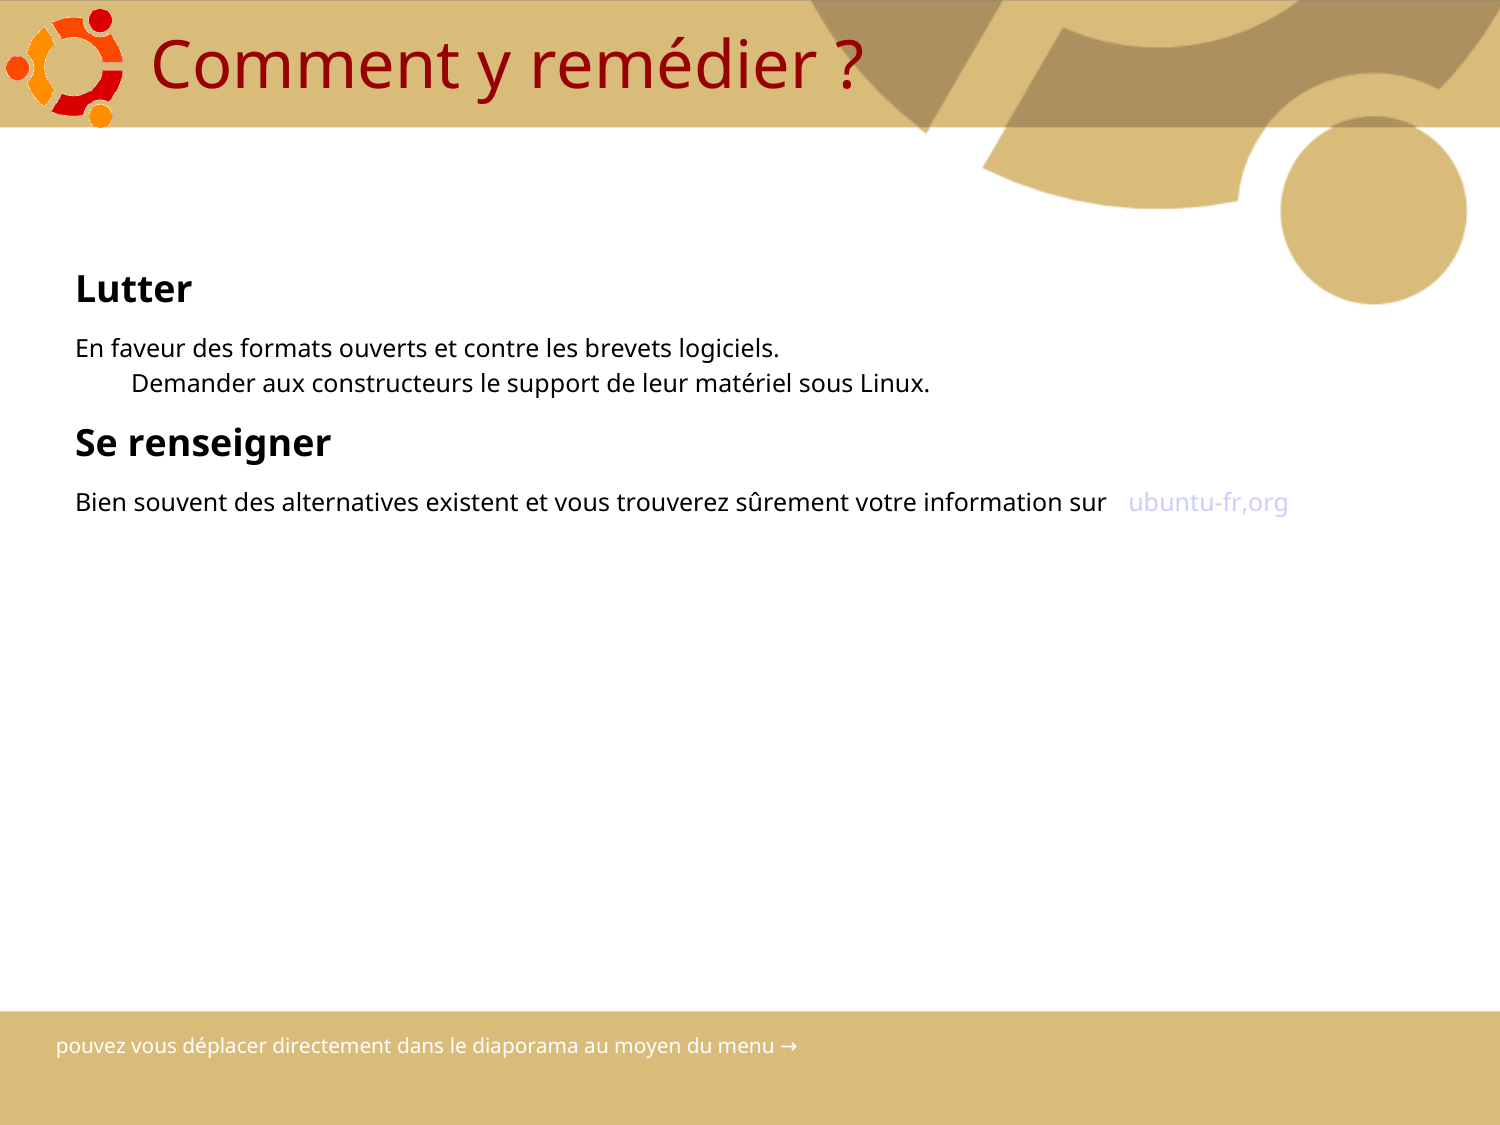

# Comment y remédier ?
Lutter
En faveur des formats ouverts et contre les brevets logiciels.
Demander aux constructeurs le support de leur matériel sous Linux.
Se renseigner
Bien souvent des alternatives existent et vous trouverez sûrement votre information sur ubuntu-fr,org
pouvez vous déplacer directement dans le diaporama au moyen du menu →